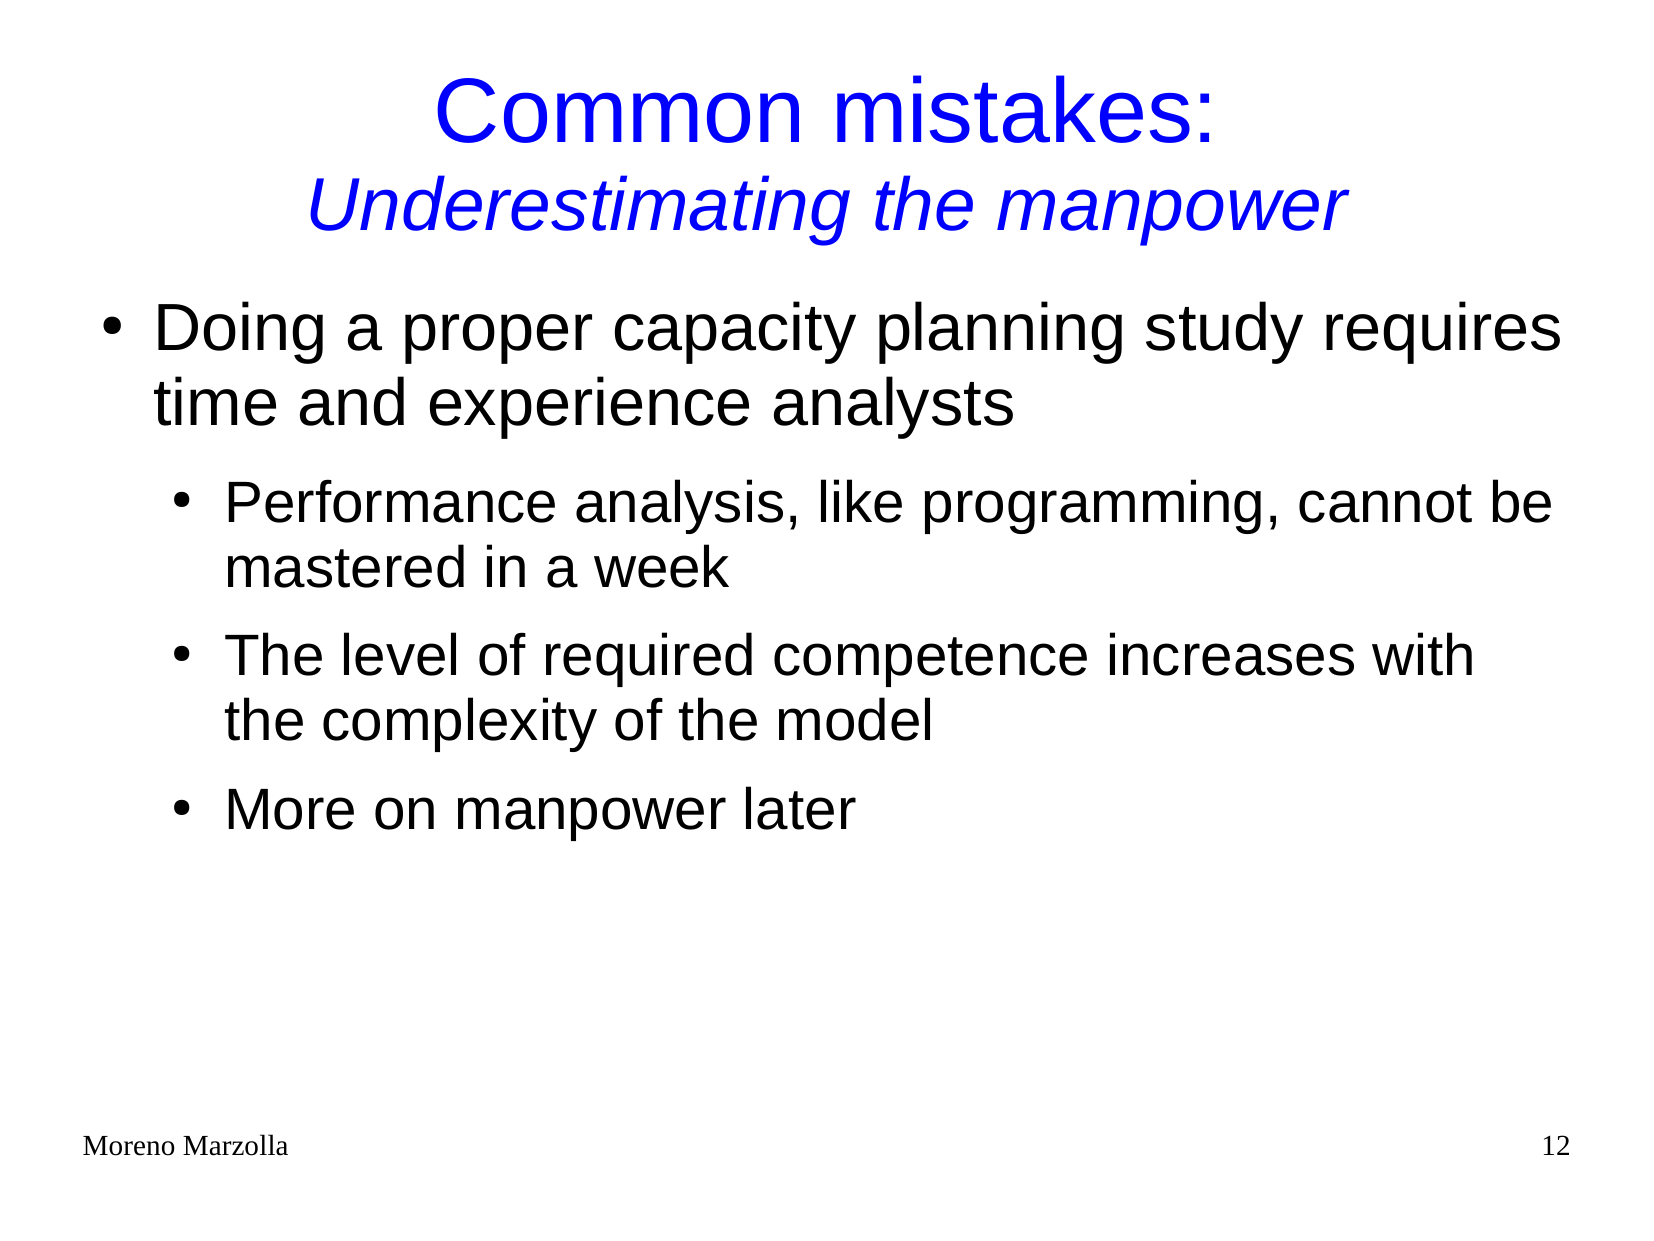

# Common mistakes: Underestimating the manpower
Doing a proper capacity planning study requires time and experience analysts
Performance analysis, like programming, cannot be mastered in a week
The level of required competence increases with the complexity of the model
More on manpower later
Moreno Marzolla
12